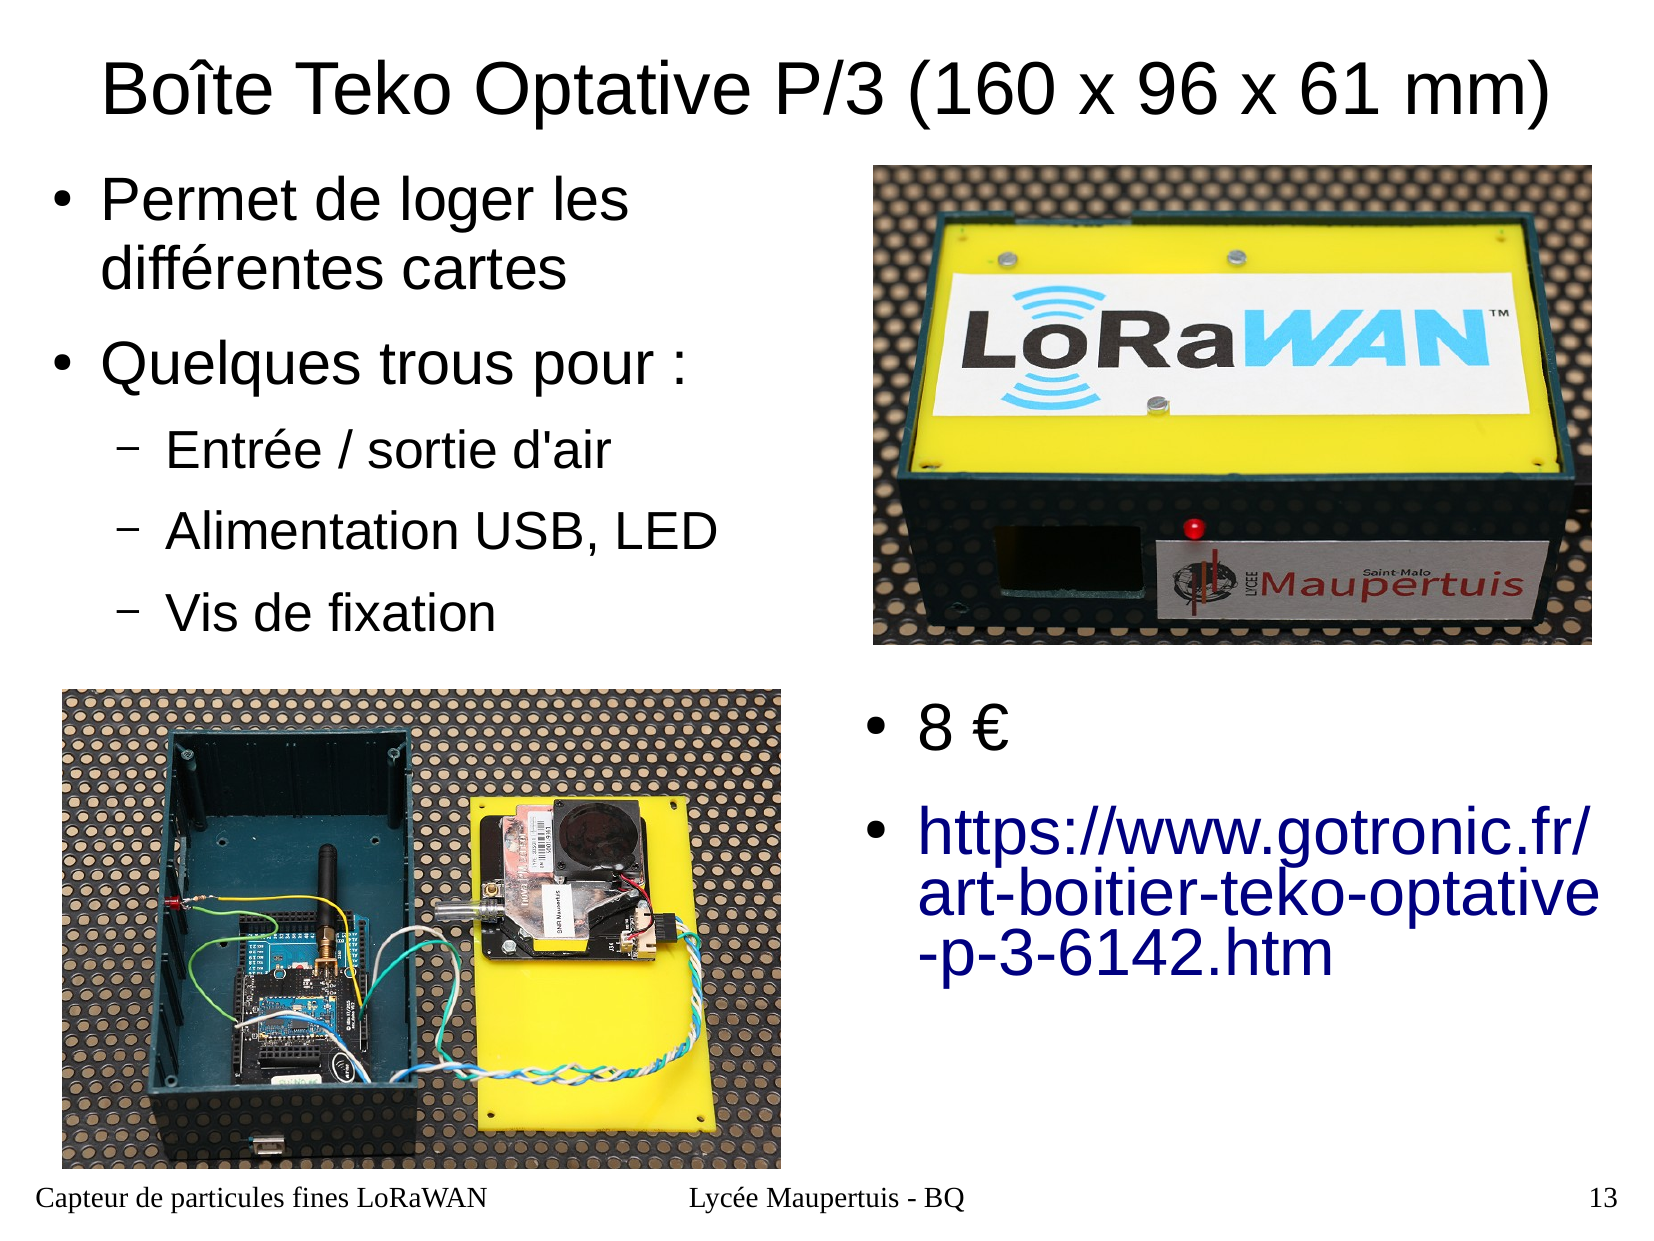

# Boîte Teko Optative P/3 (160 x 96 x 61 mm)
Permet de loger les différentes cartes
Quelques trous pour :
Entrée / sortie d'air
Alimentation USB, LED
Vis de fixation
8 €
https://www.gotronic.fr/art-boitier-teko-optative-p-3-6142.htm
Capteur de particules fines LoRaWAN
Lycée Maupertuis - BQ
13